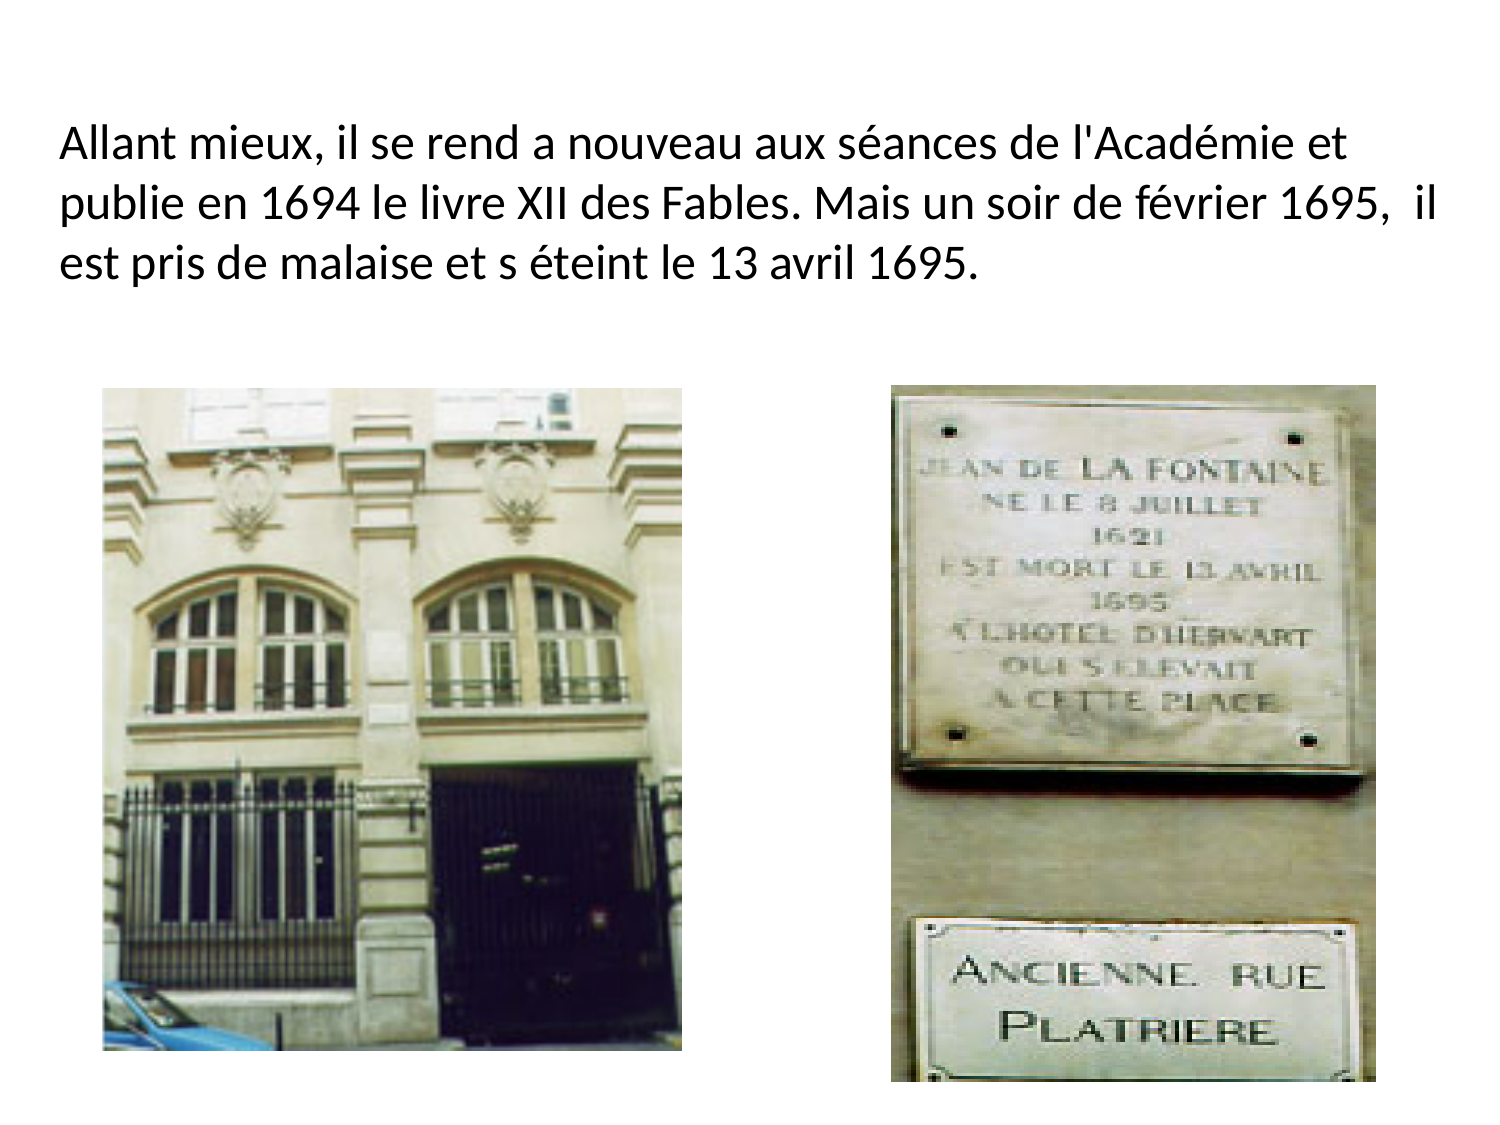

Allant mieux, il se rend a nouveau aux séances de l'Académie et publie en 1694 le livre XII des Fables. Mais un soir de février 1695, il est pris de malaise et s éteint le 13 avril 1695.